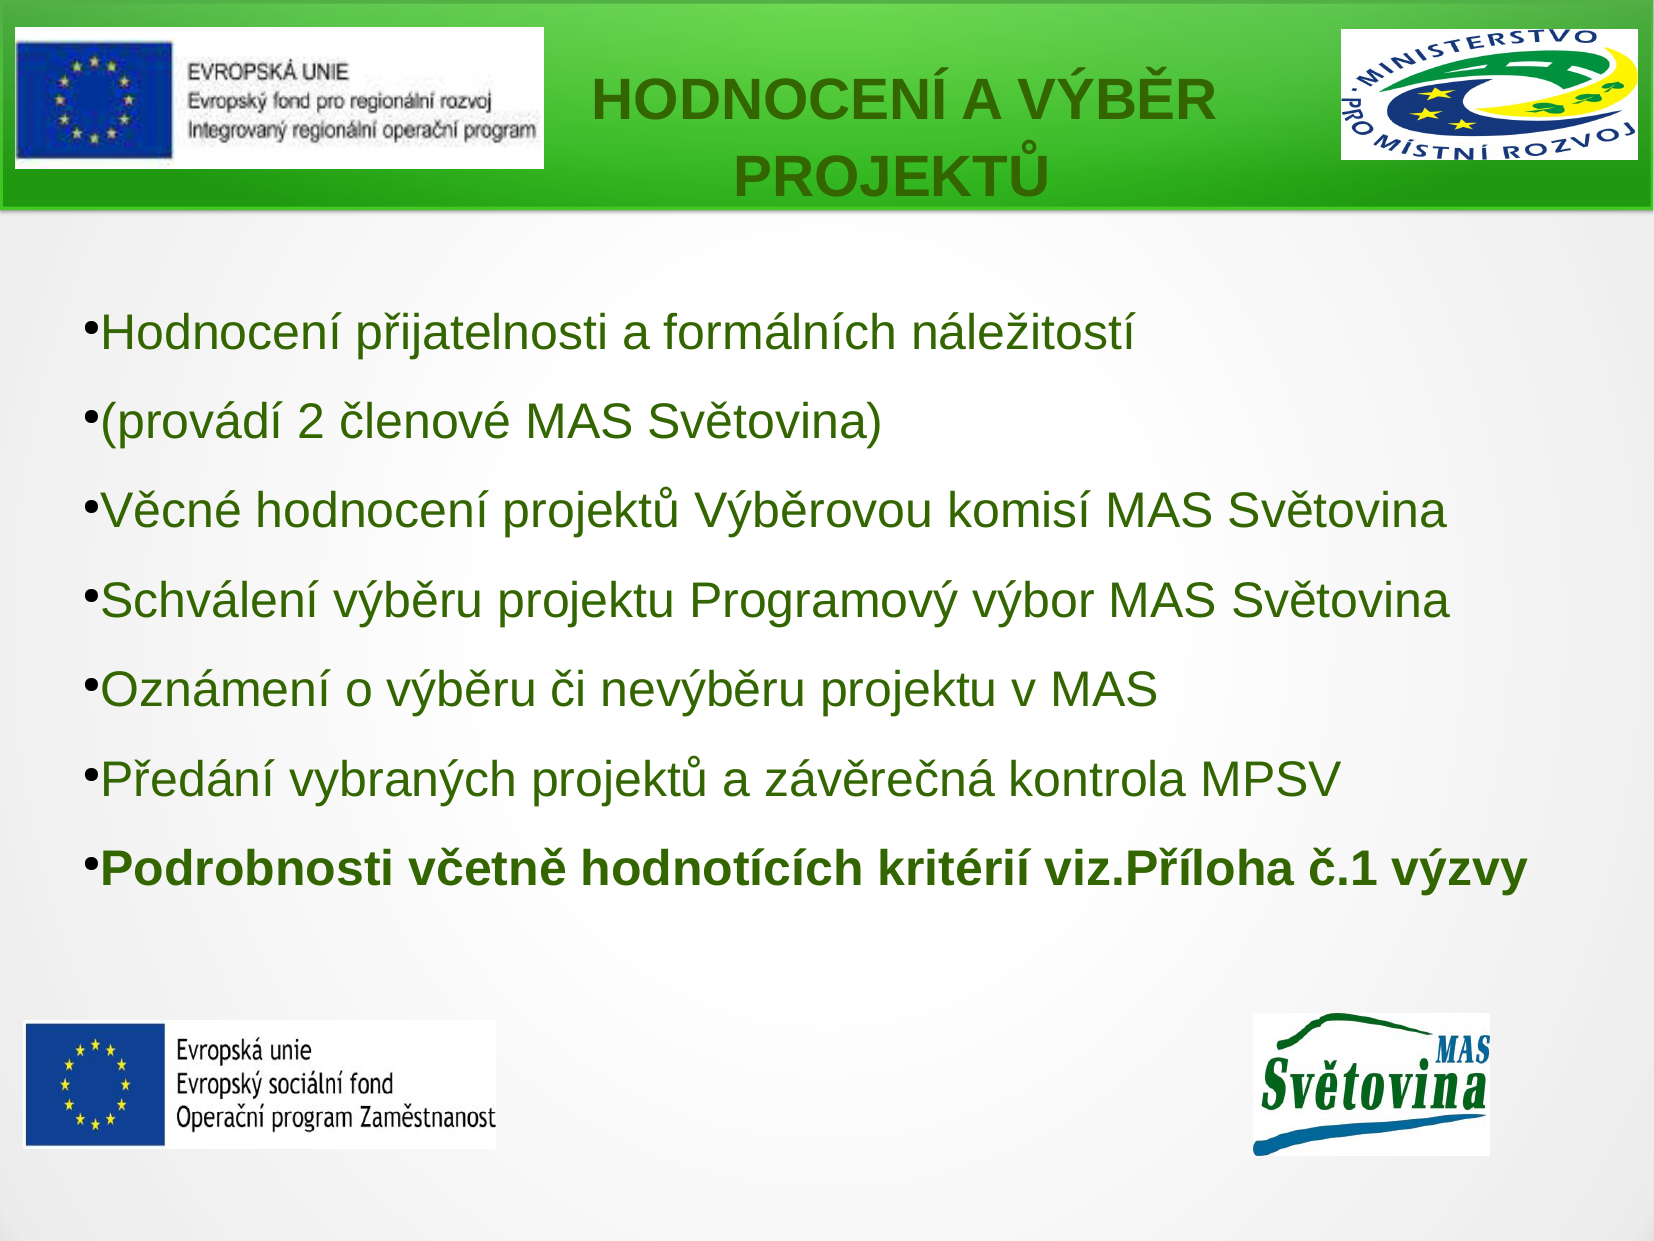

# HODNOCENÍ A VÝBĚR PROJEKTŮ
Hodnocení přijatelnosti a formálních náležitostí
(provádí 2 členové MAS Světovina)
Věcné hodnocení projektů Výběrovou komisí MAS Světovina
Schválení výběru projektu Programový výbor MAS Světovina
Oznámení o výběru či nevýběru projektu v MAS
Předání vybraných projektů a závěrečná kontrola MPSV
Podrobnosti včetně hodnotících kritérií viz.Příloha č.1 výzvy